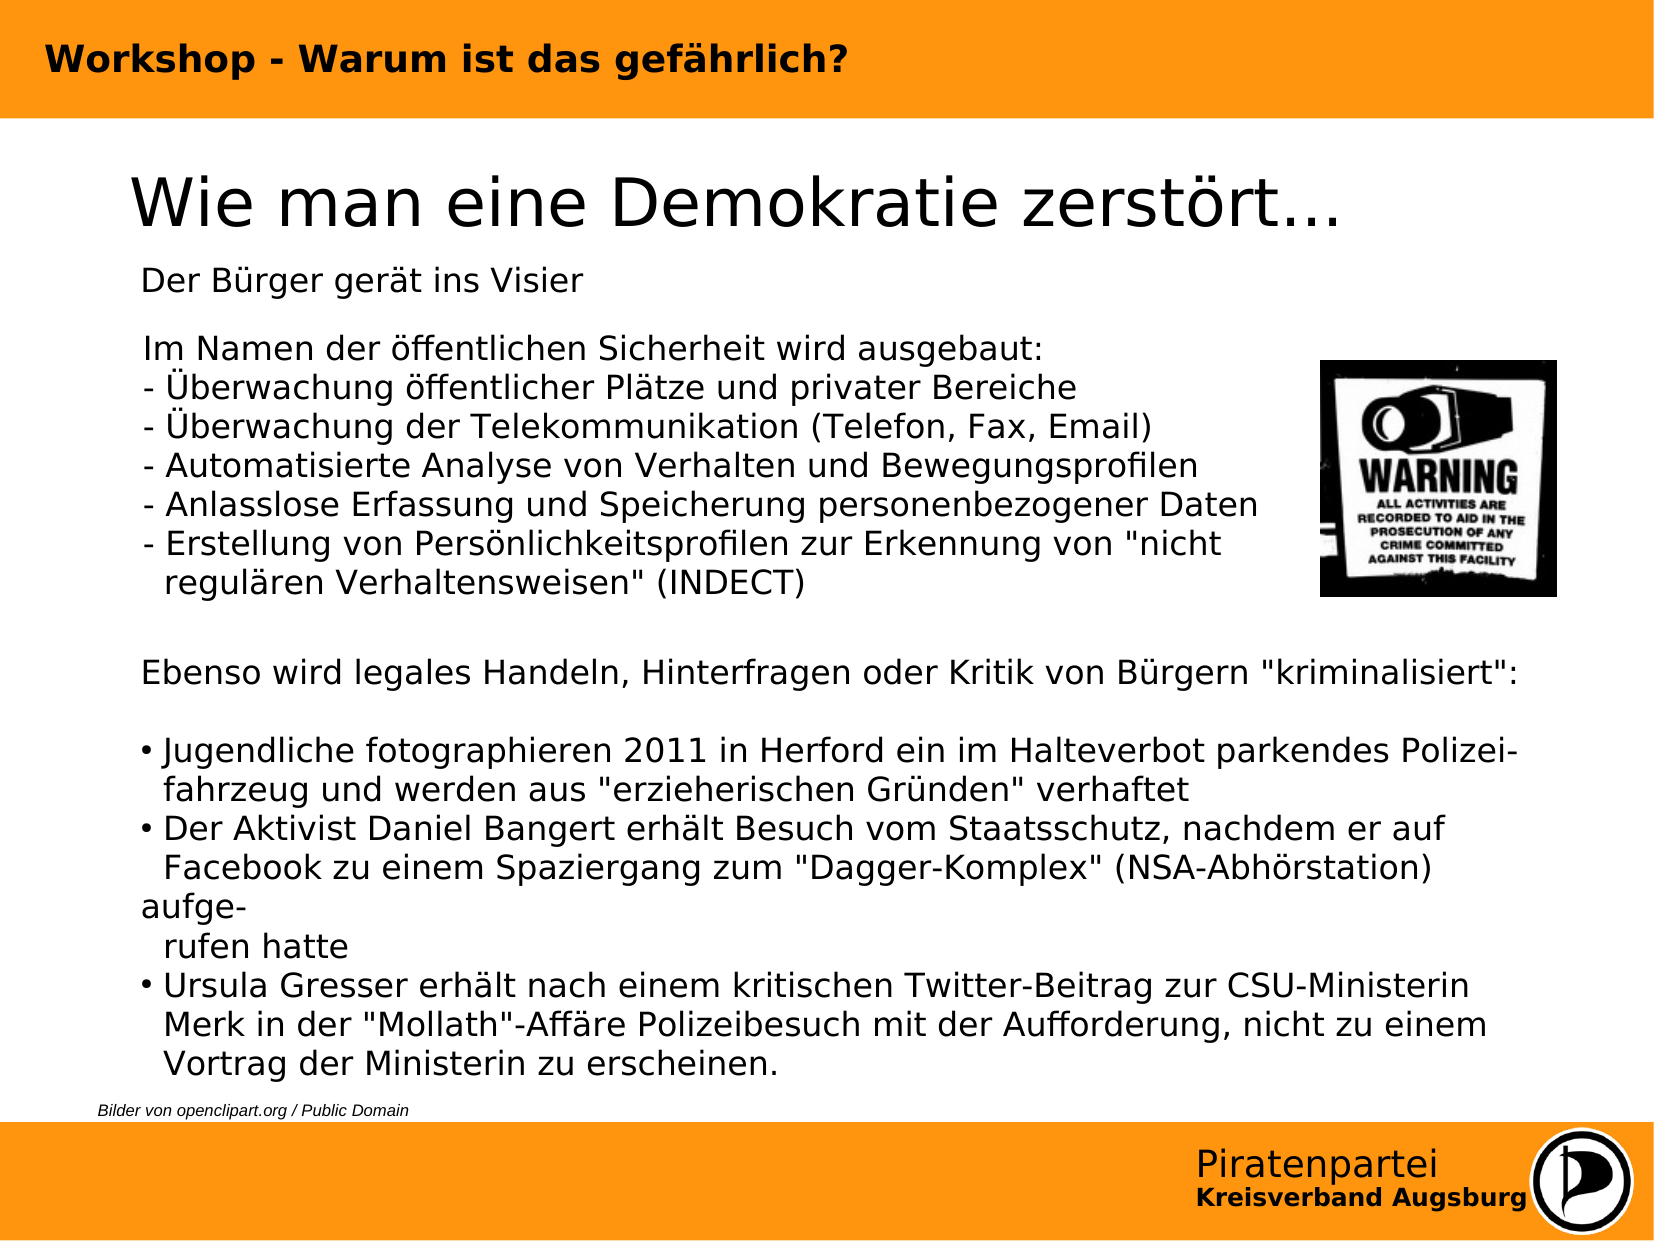

Workshop - Warum ist das gefährlich?
Wie man eine Demokratie zerstört...
Der Bürger gerät ins Visier
Im Namen der öffentlichen Sicherheit wird ausgebaut:
- Überwachung öffentlicher Plätze und privater Bereiche
- Überwachung der Telekommunikation (Telefon, Fax, Email)
- Automatisierte Analyse von Verhalten und Bewegungsprofilen
- Anlasslose Erfassung und Speicherung personenbezogener Daten
- Erstellung von Persönlichkeitsprofilen zur Erkennung von "nicht
 regulären Verhaltensweisen" (INDECT)
Ebenso wird legales Handeln, Hinterfragen oder Kritik von Bürgern "kriminalisiert":
 Jugendliche fotographieren 2011 in Herford ein im Halteverbot parkendes Polizei-
 fahrzeug und werden aus "erzieherischen Gründen" verhaftet
 Der Aktivist Daniel Bangert erhält Besuch vom Staatsschutz, nachdem er auf
 Facebook zu einem Spaziergang zum "Dagger-Komplex" (NSA-Abhörstation) aufge-
 rufen hatte
 Ursula Gresser erhält nach einem kritischen Twitter-Beitrag zur CSU-Ministerin
 Merk in der "Mollath"-Affäre Polizeibesuch mit der Aufforderung, nicht zu einem
 Vortrag der Ministerin zu erscheinen.
Bilder von openclipart.org / Public Domain